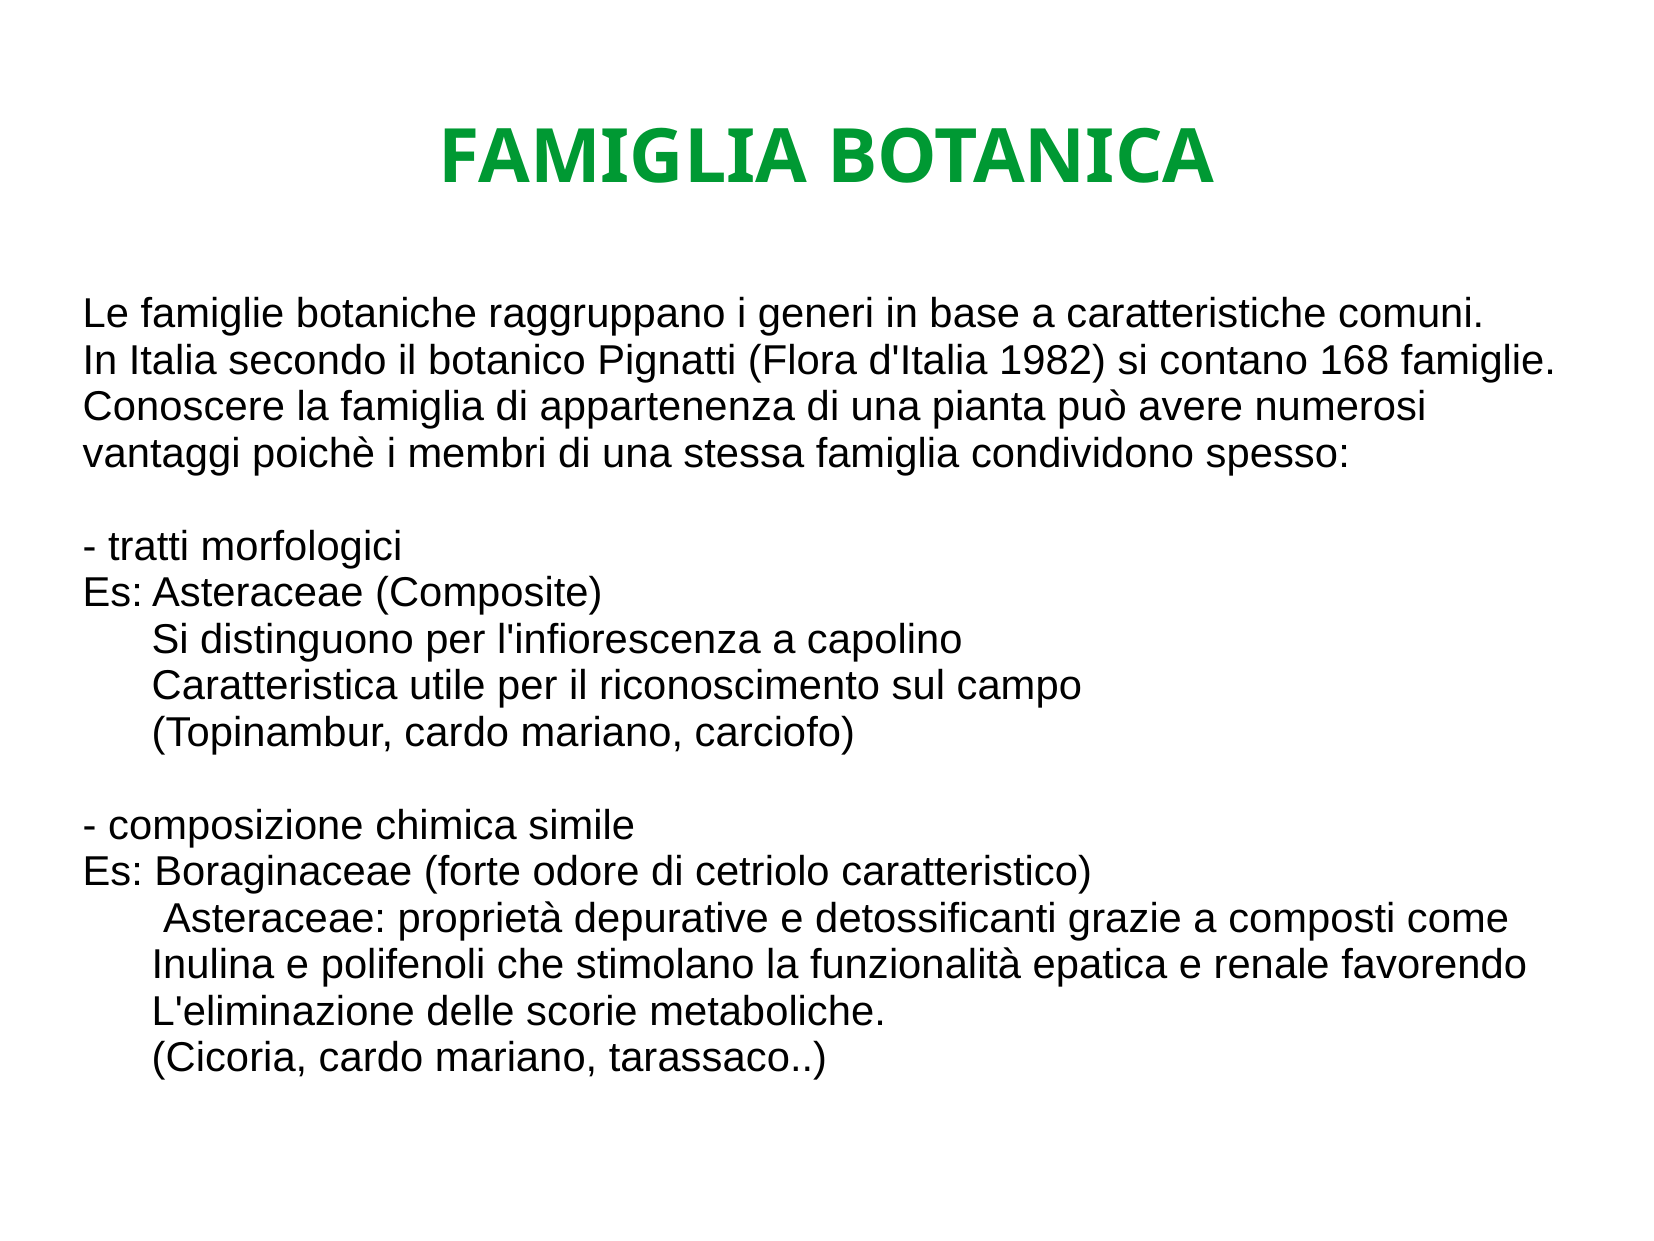

# FAMIGLIA BOTANICA
Le famiglie botaniche raggruppano i generi in base a caratteristiche comuni.
In Italia secondo il botanico Pignatti (Flora d'Italia 1982) si contano 168 famiglie.
Conoscere la famiglia di appartenenza di una pianta può avere numerosi vantaggi poichè i membri di una stessa famiglia condividono spesso:
- tratti morfologici
Es: Asteraceae (Composite)
 Si distinguono per l'infiorescenza a capolino
 Caratteristica utile per il riconoscimento sul campo
 (Topinambur, cardo mariano, carciofo)
- composizione chimica simile
Es: Boraginaceae (forte odore di cetriolo caratteristico)
 Asteraceae: proprietà depurative e detossificanti grazie a composti come
 Inulina e polifenoli che stimolano la funzionalità epatica e renale favorendo
 L'eliminazione delle scorie metaboliche.
 (Cicoria, cardo mariano, tarassaco..)